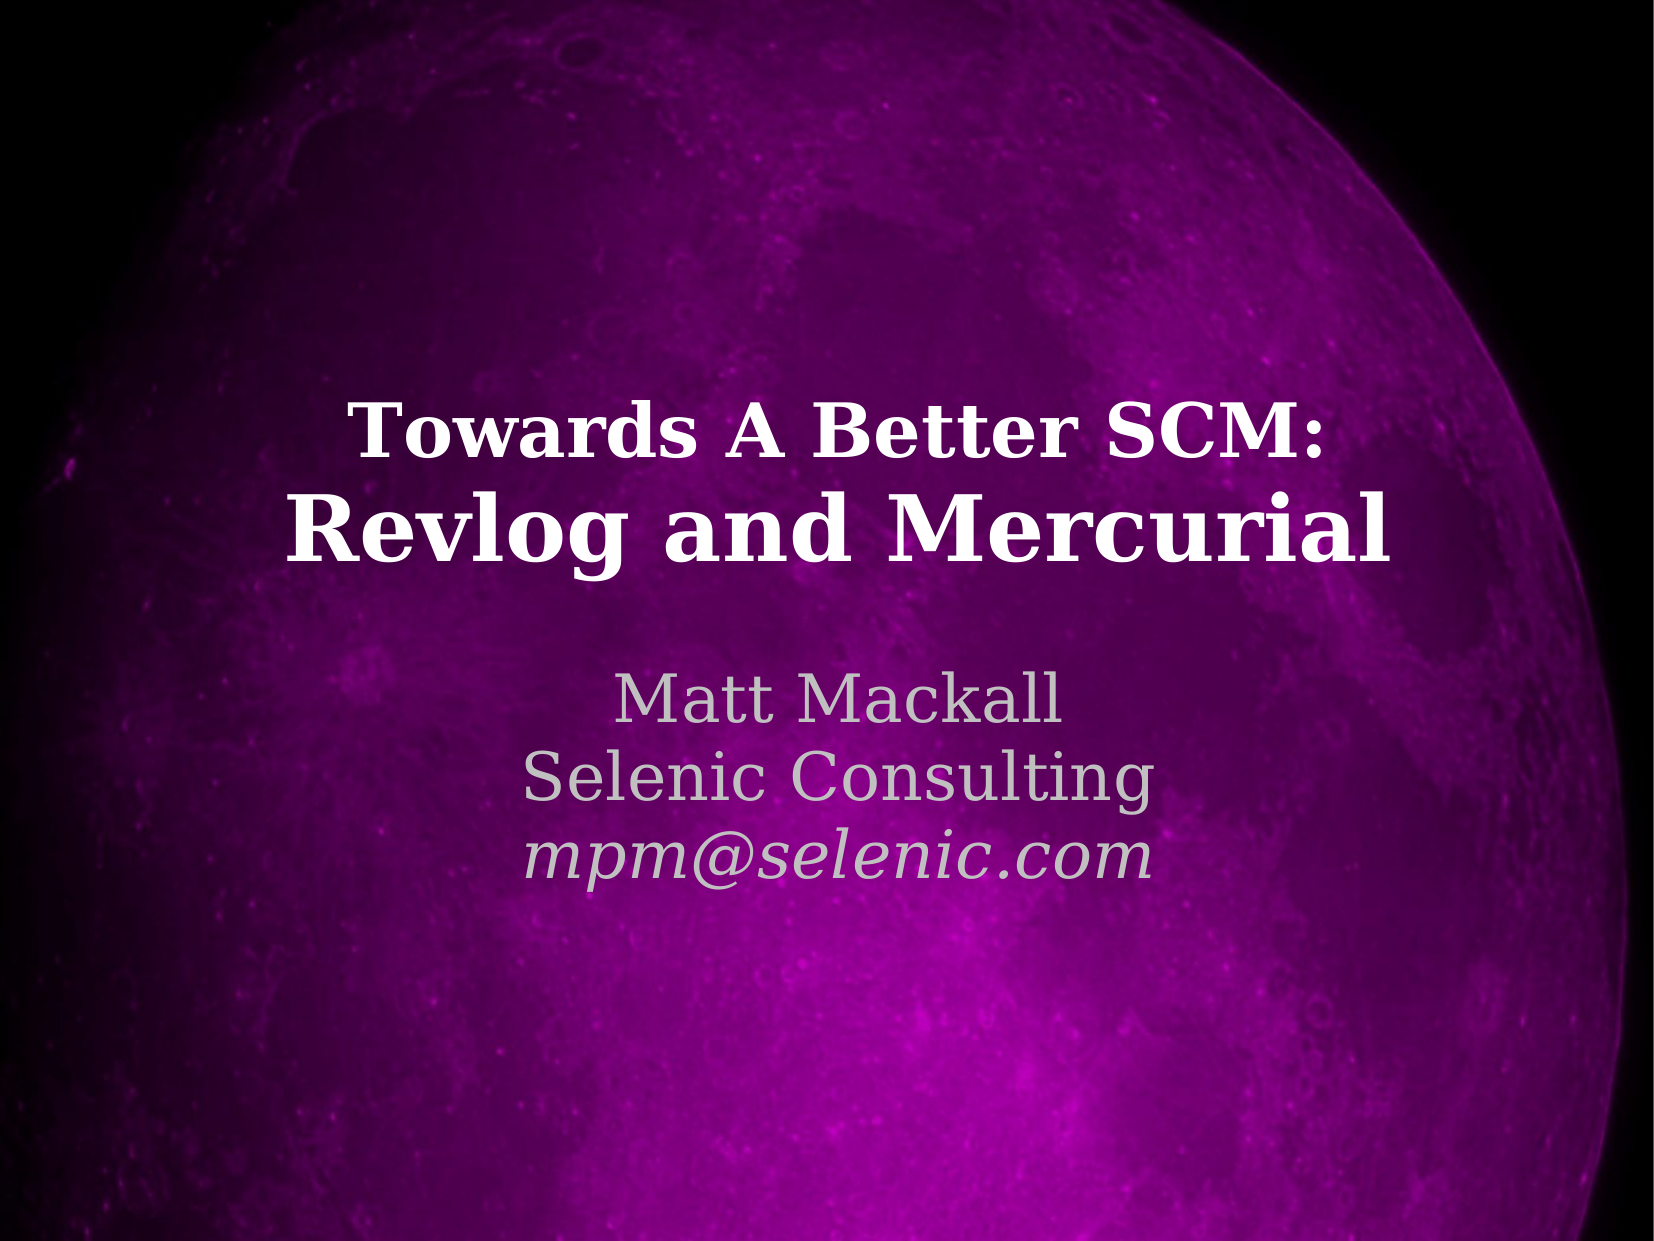

Towards A Better SCM:
Revlog and Mercurial
Matt Mackall
Selenic Consulting
mpm@selenic.com